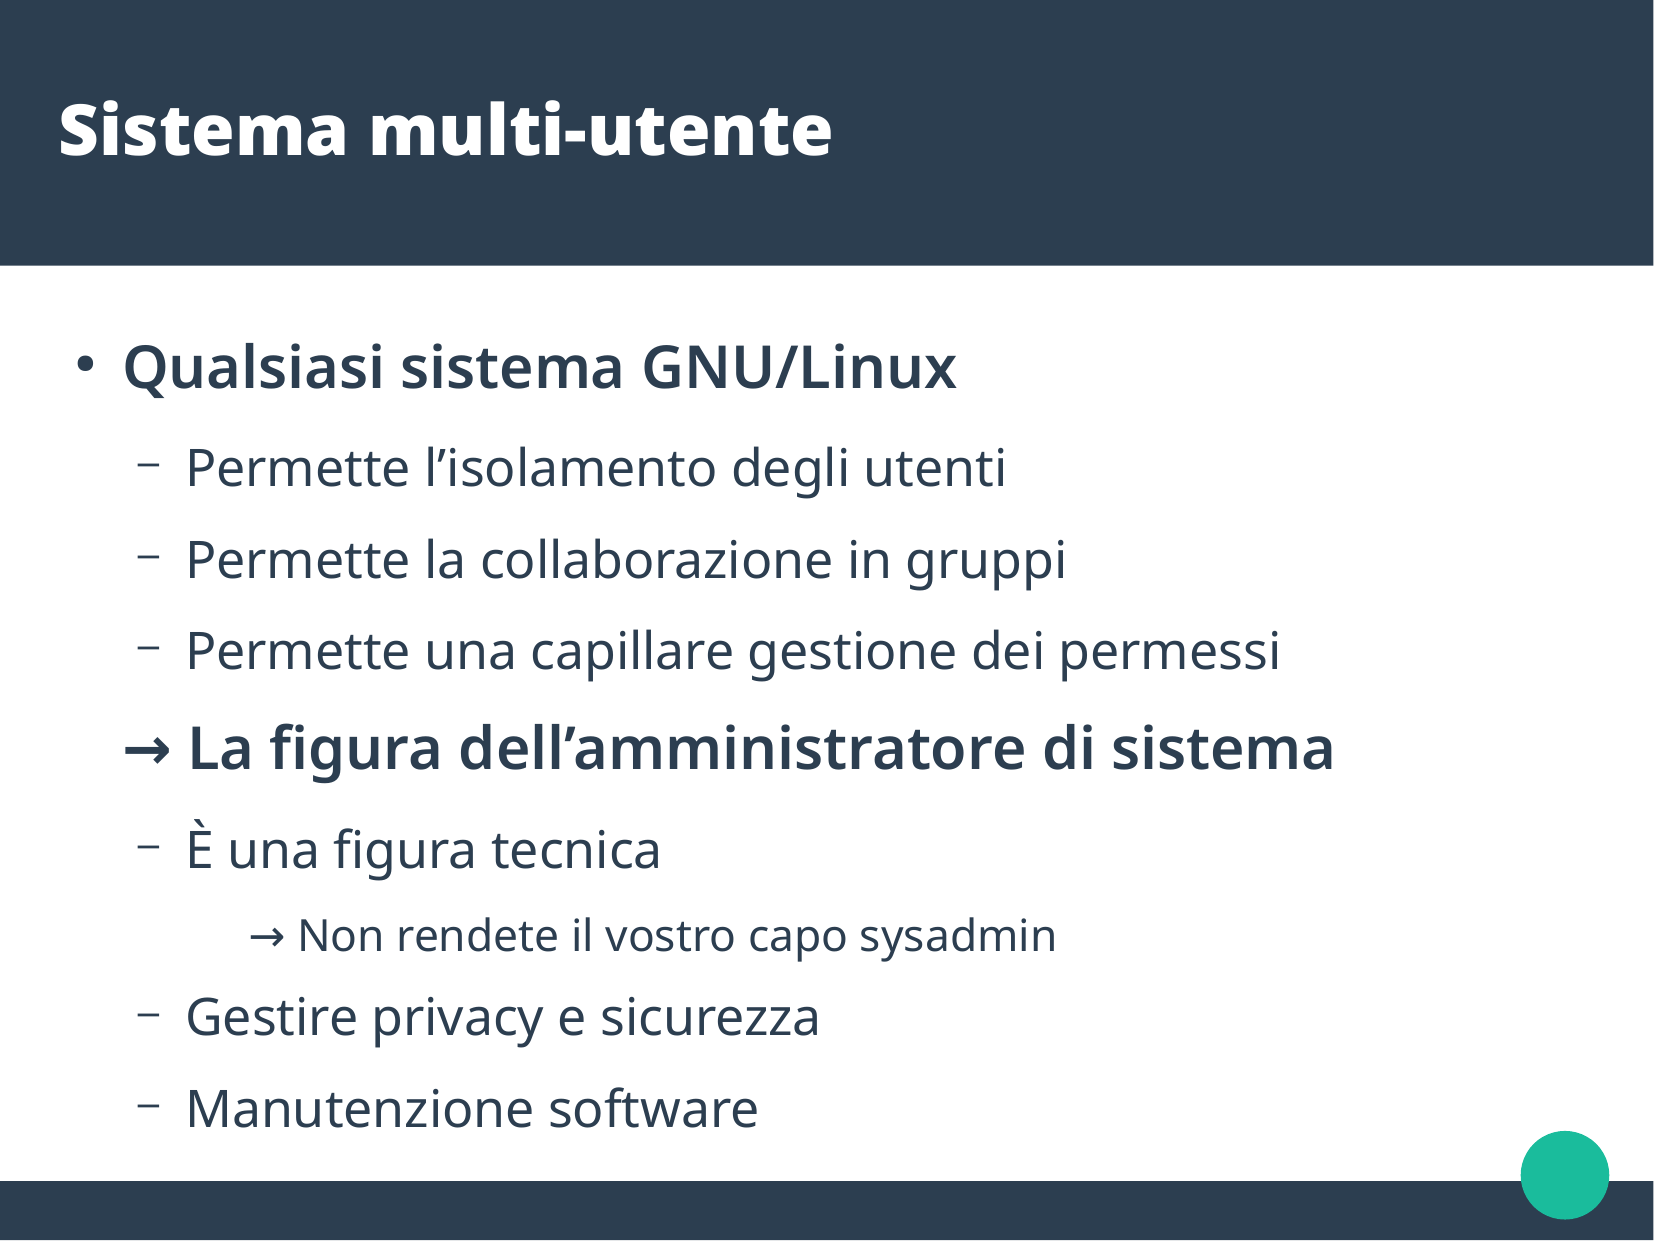

# Sistema multi-utente
Qualsiasi sistema GNU/Linux
Permette l’isolamento degli utenti
Permette la collaborazione in gruppi
Permette una capillare gestione dei permessi
→ La figura dell’amministratore di sistema
È una figura tecnica
→ Non rendete il vostro capo sysadmin
Gestire privacy e sicurezza
Manutenzione software